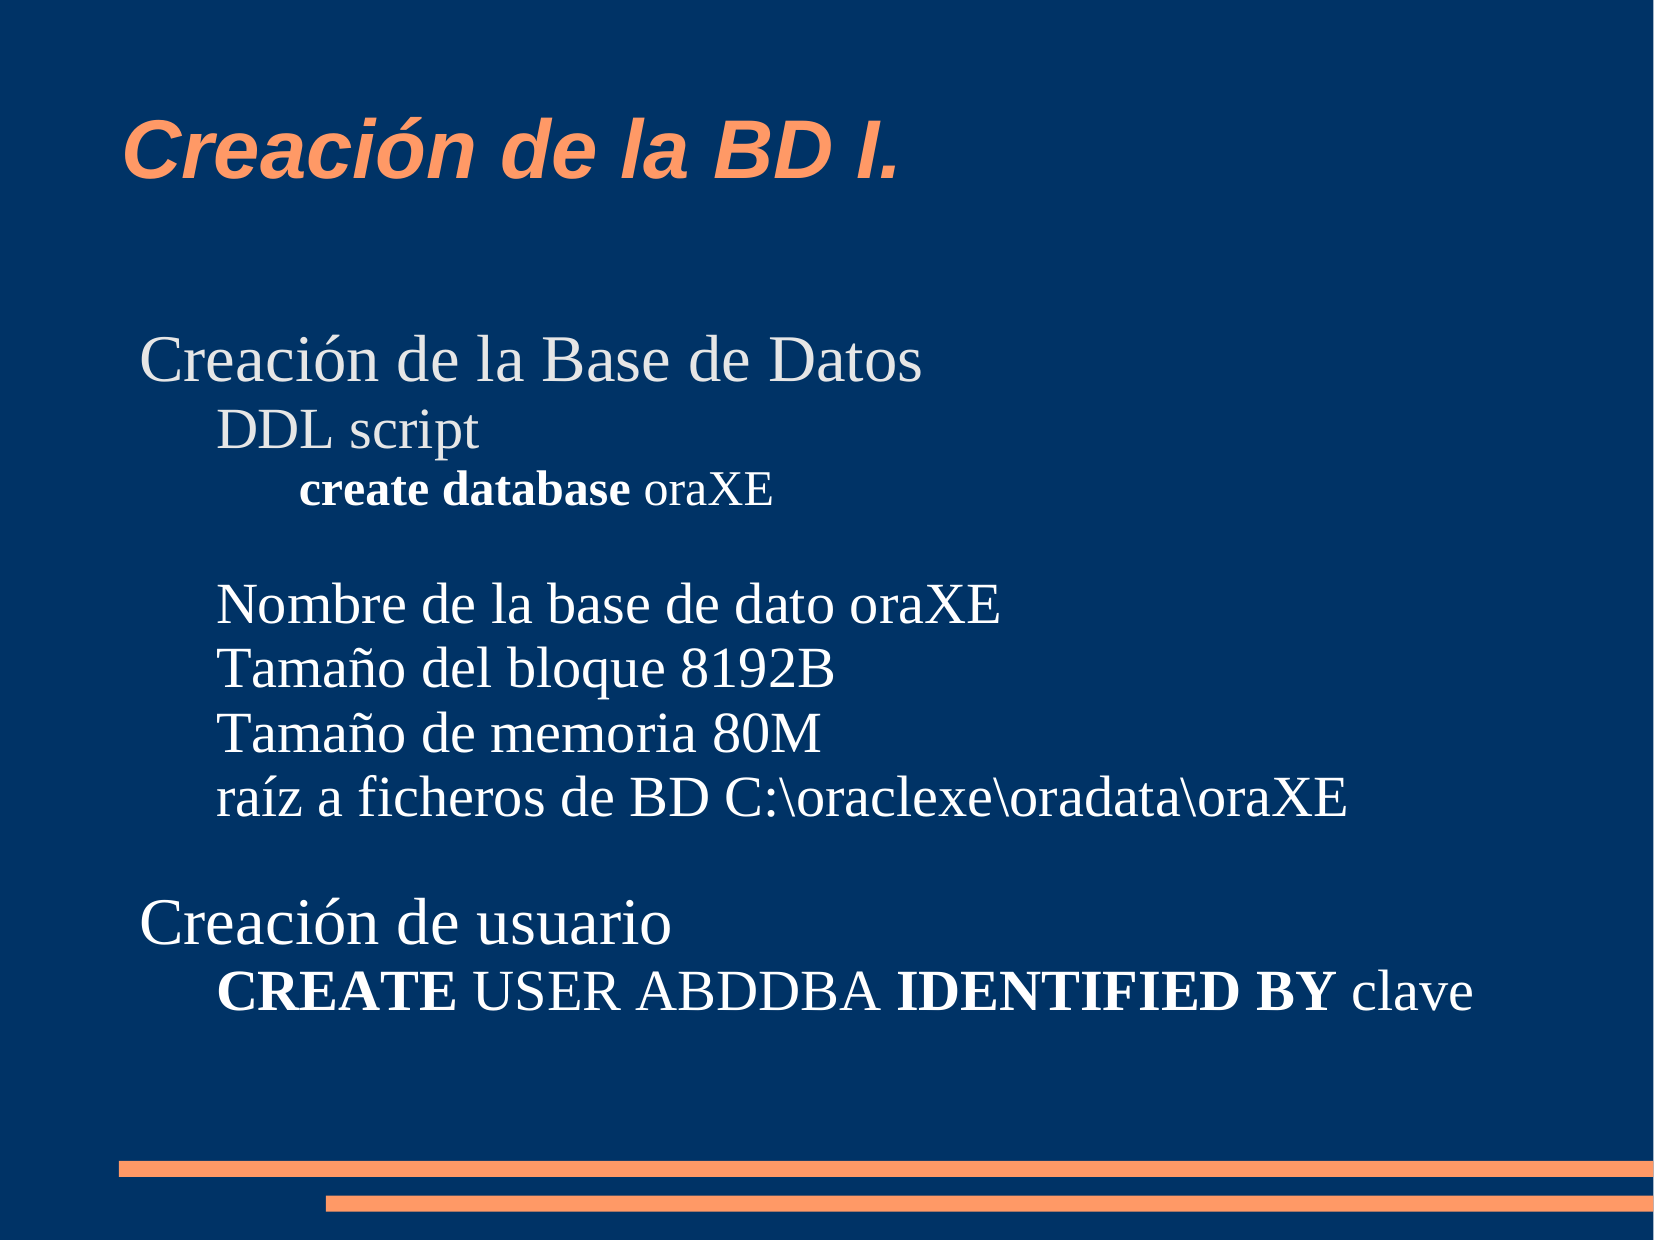

# Creación de la BD I.
Creación de la Base de Datos
DDL script
create database oraXE
Nombre de la base de dato oraXE
Tamaño del bloque 8192B
Tamaño de memoria 80M
raíz a ficheros de BD C:\oraclexe\oradata\oraXE
Creación de usuario
CREATE USER ABDDBA IDENTIFIED BY clave